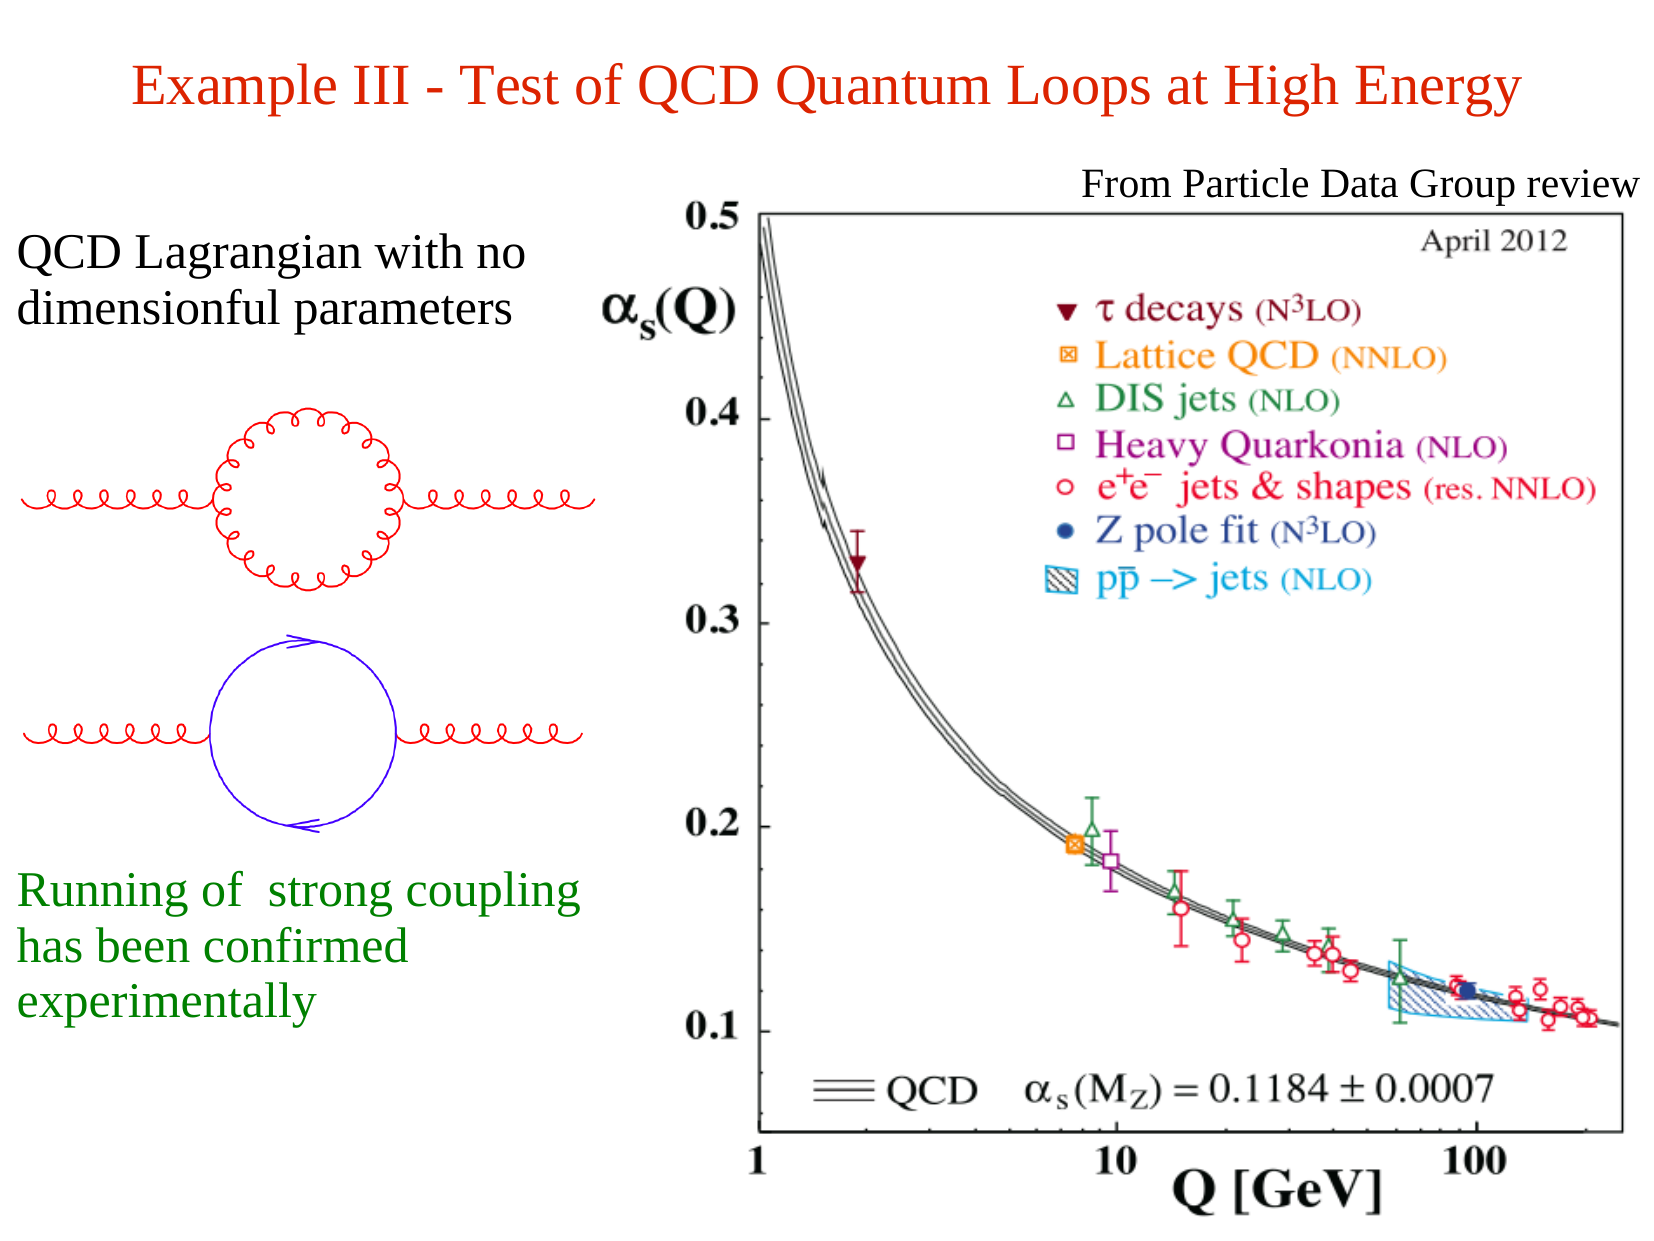

# Example III - Test of QCD Quantum Loops at High Energy
From Particle Data Group review
QCD Lagrangian with no
dimensionful parameters
Running of strong coupling
has been confirmed
experimentally